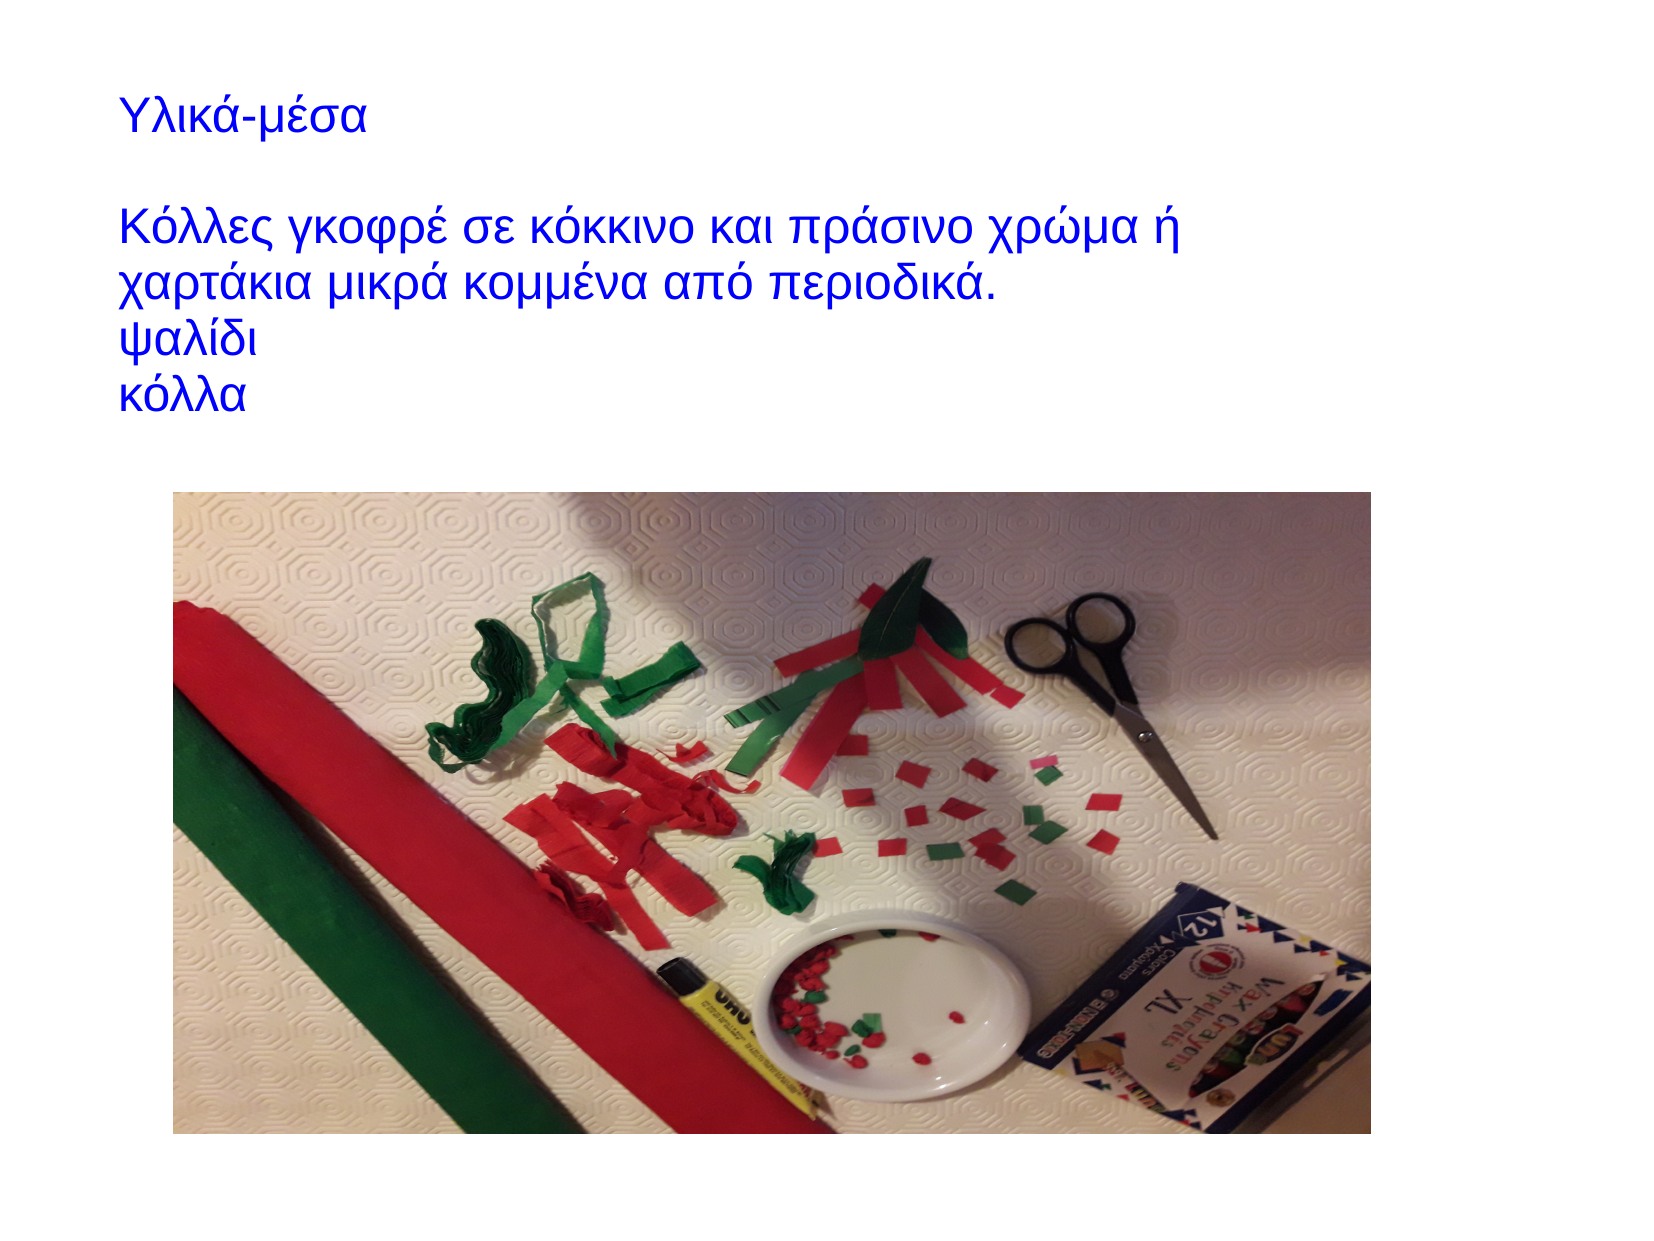

# Υλικά-μέσα Κόλλες γκοφρέ σε κόκκινο και πράσινο χρώμα ή χαρτάκια μικρά κομμένα από περιοδικά. ψαλίδι κόλλα